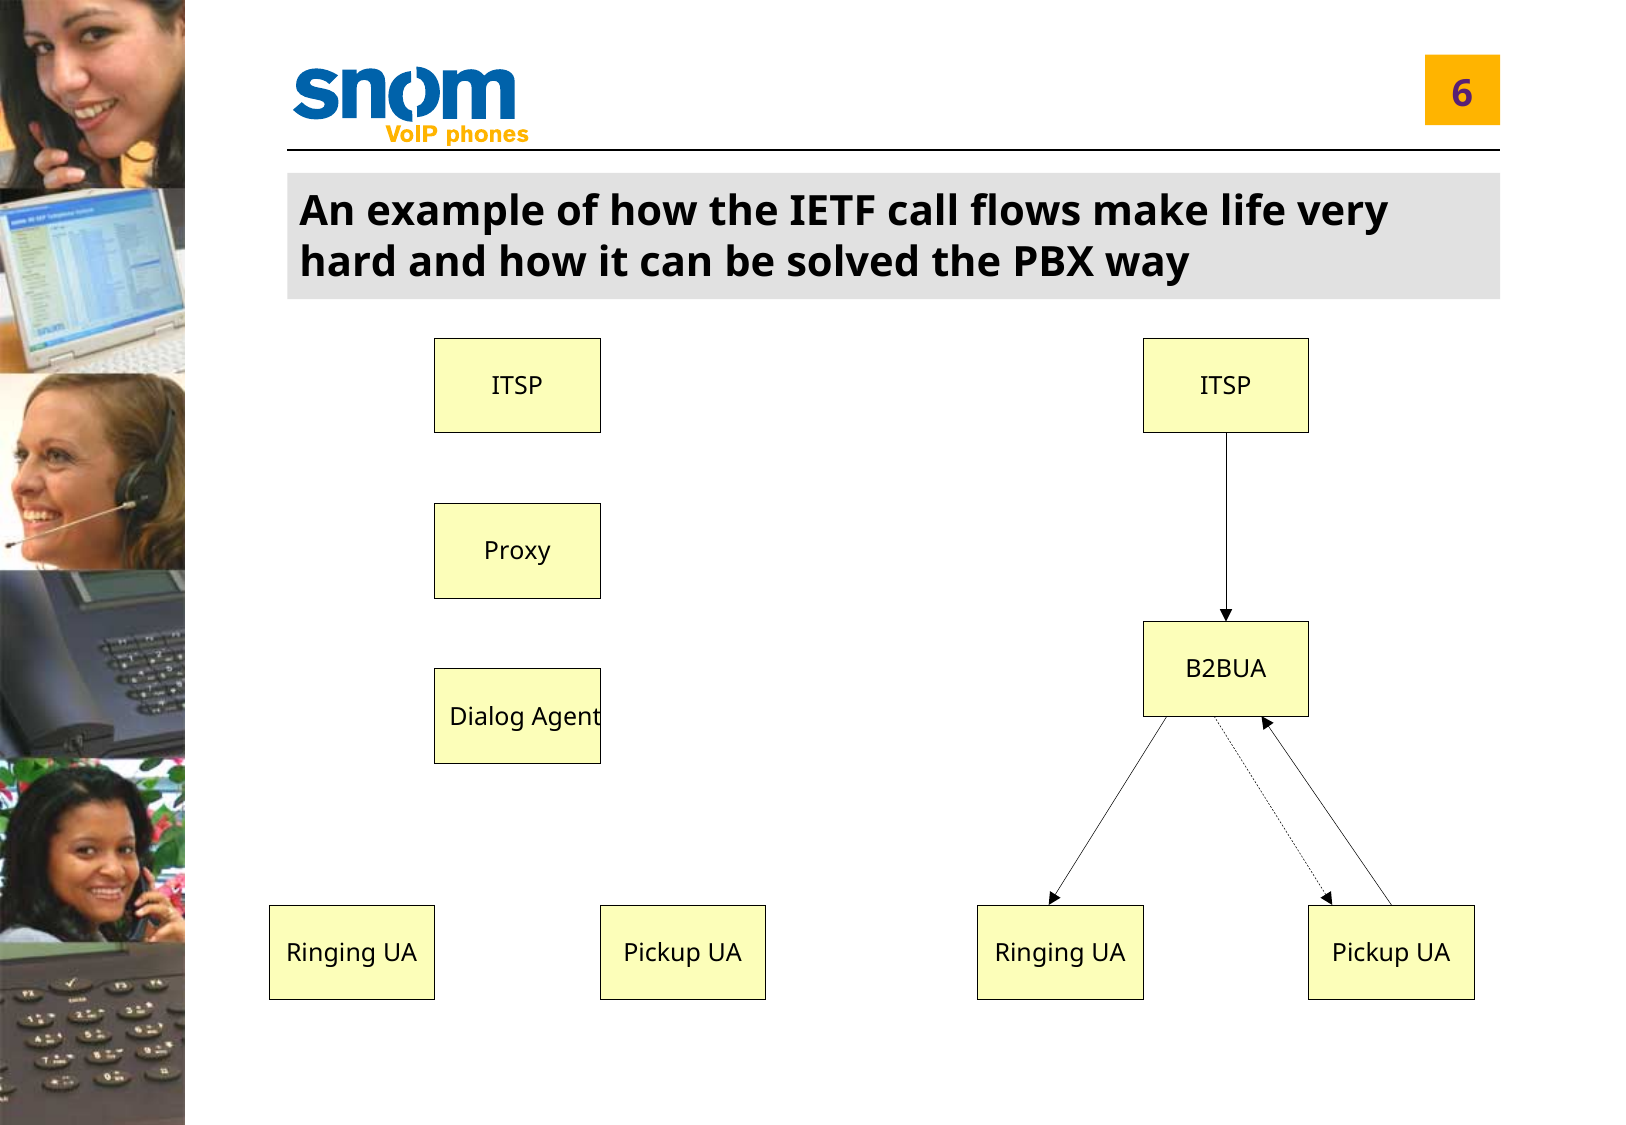

6
# An example of how the IETF call flows make life very hard and how it can be solved the PBX way
ITSP
ITSP
Proxy
B2BUA
Dialog Agent
Ringing UA
Pickup UA
Ringing UA
Pickup UA